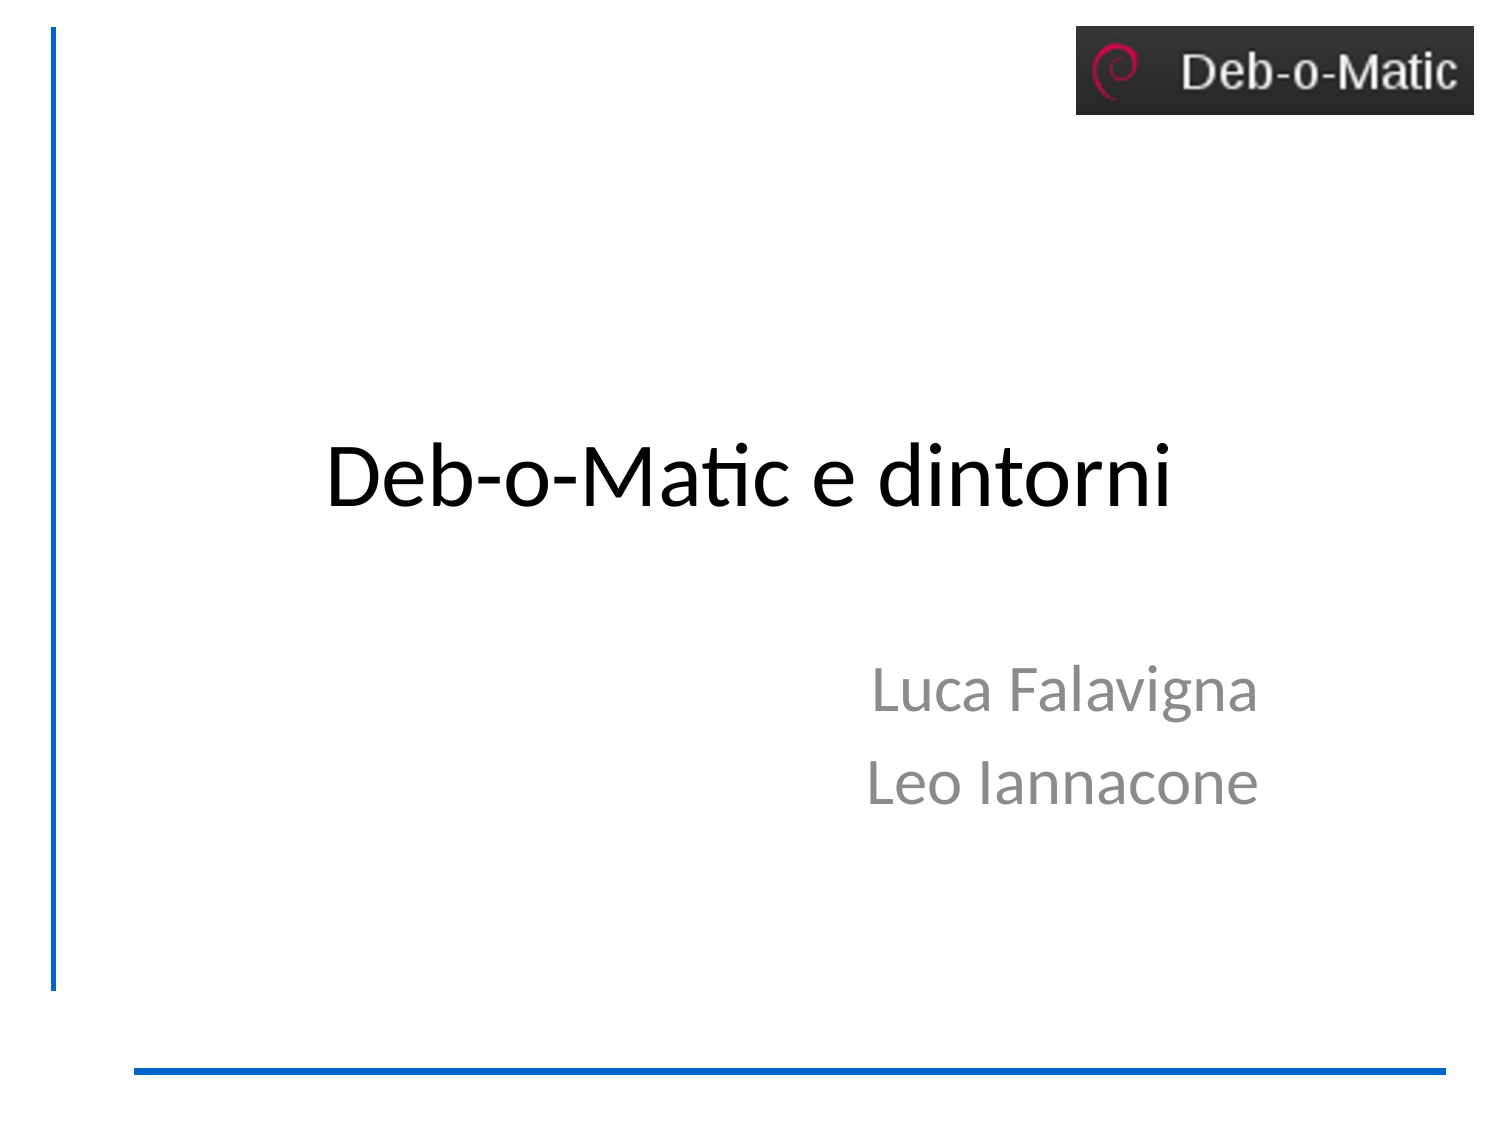

# Deb-o-Matic e dintorni
Luca Falavigna
Leo Iannacone